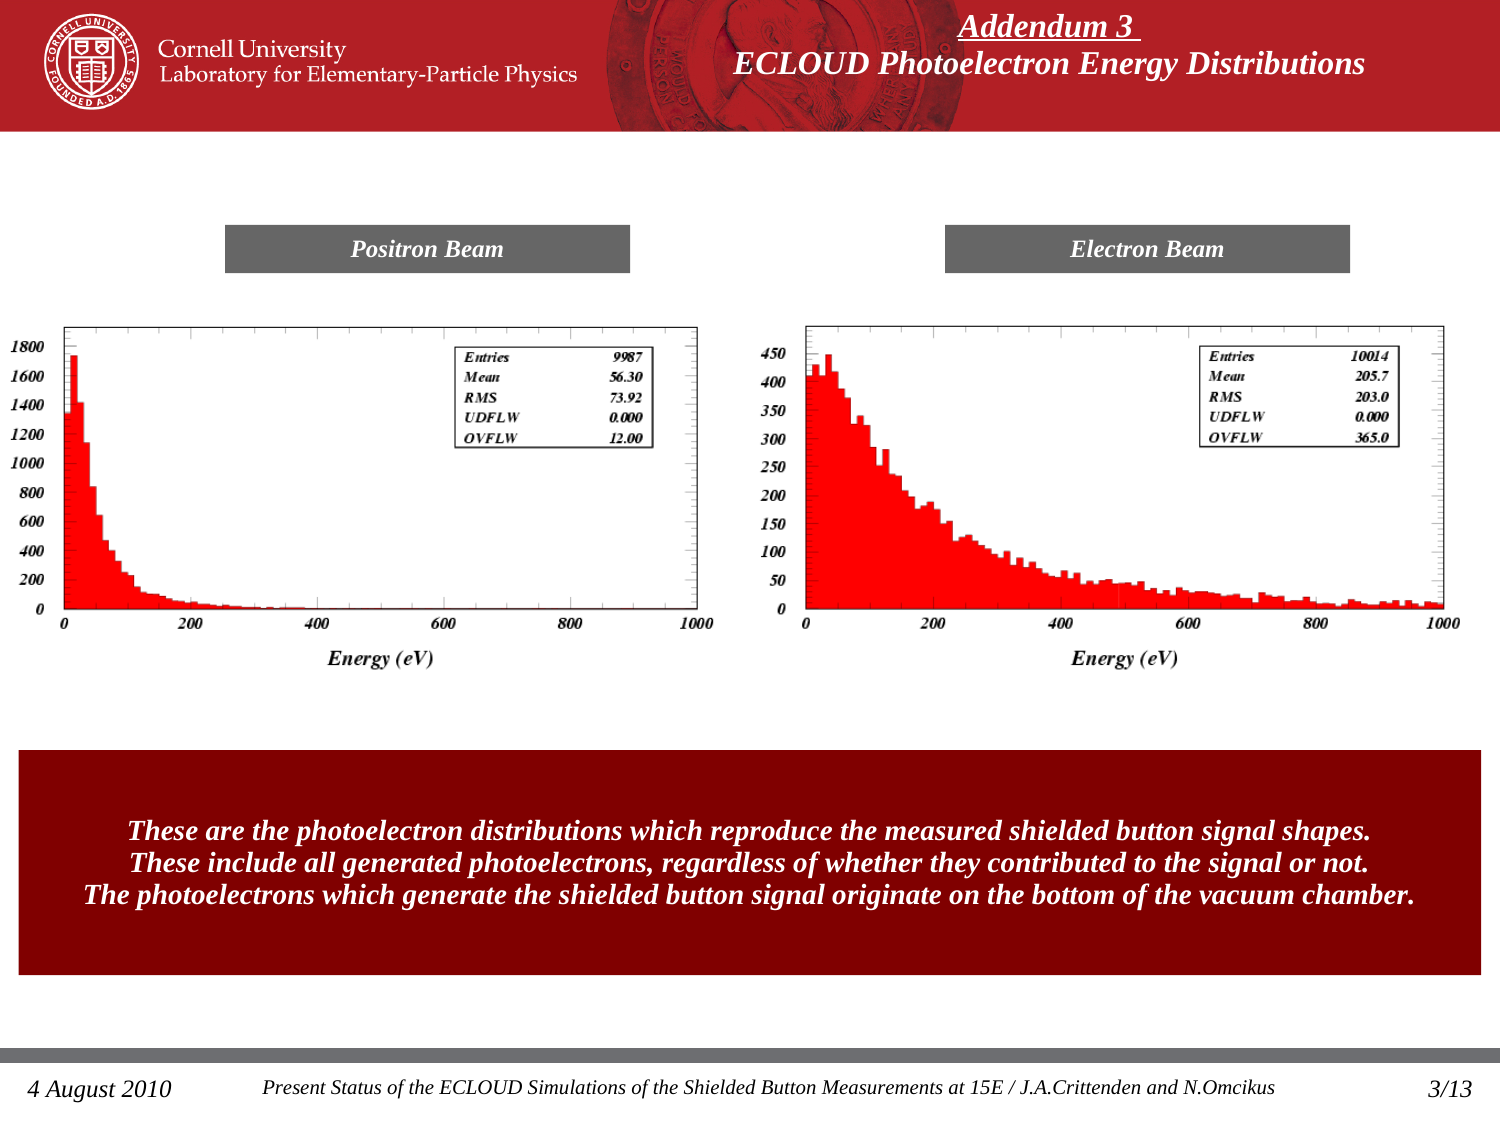

Addendum 3
ECLOUD Photoelectron Energy Distributions
Positron Beam
Electron Beam
These are the photoelectron distributions which reproduce the measured shielded button signal shapes.
These include all generated photoelectrons, regardless of whether they contributed to the signal or not.
The photoelectrons which generate the shielded button signal originate on the bottom of the vacuum chamber.